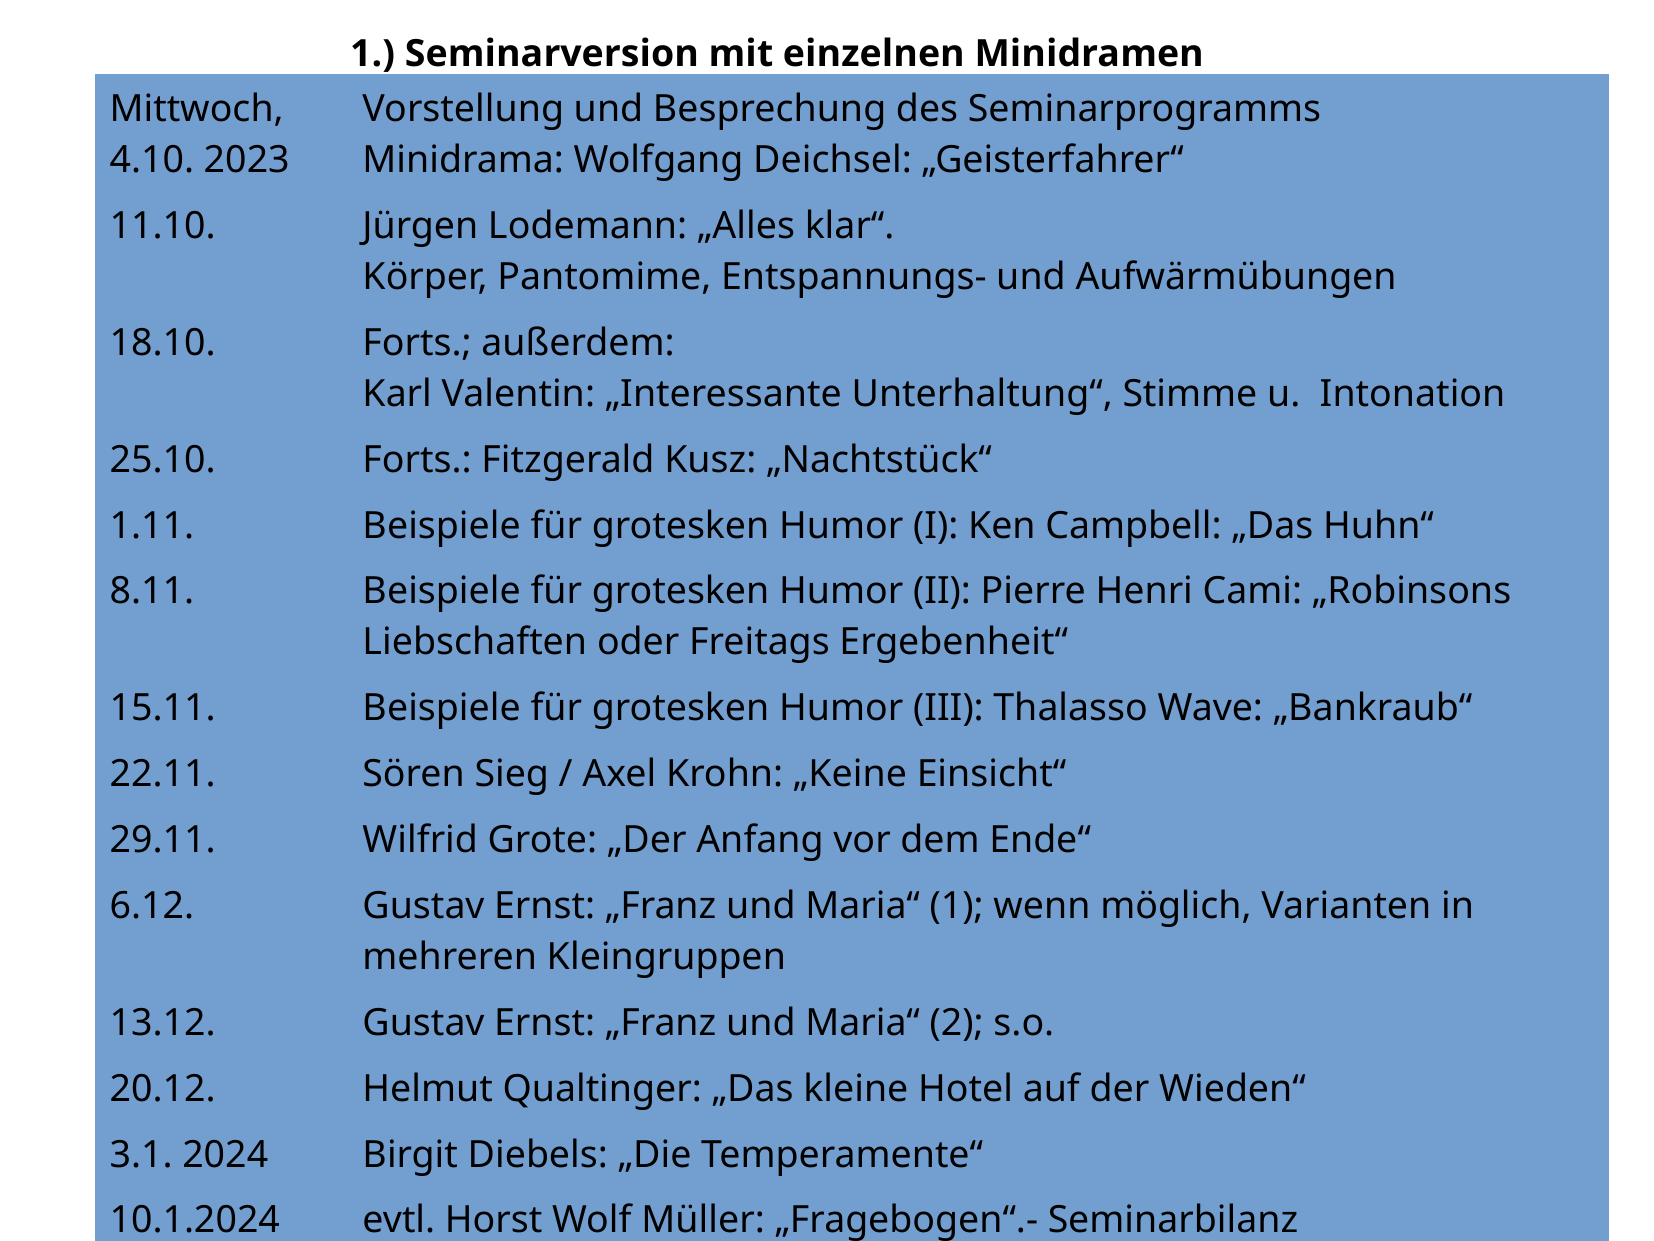

1.) Seminarversion mit einzelnen Minidramen
| Mittwoch, 4.10. 2023 | Vorstellung und Besprechung des Seminarprogramms Minidrama: Wolfgang Deichsel: „Geisterfahrer“ |
| --- | --- |
| 11.10. | Jürgen Lodemann: „Alles klar“. Körper, Pantomime, Entspannungs- und Aufwärmübungen |
| 18.10. | Forts.; außerdem: Karl Valentin: „Interessante Unterhaltung“, Stimme u. Intonation |
| 25.10. | Forts.: Fitzgerald Kusz: „Nachtstück“ |
| 1.11. | Beispiele für grotesken Humor (I): Ken Campbell: „Das Huhn“ |
| 8.11. | Beispiele für grotesken Humor (II): Pierre Henri Cami: „Robinsons Liebschaften oder Freitags Ergebenheit“ |
| 15.11. | Beispiele für grotesken Humor (III): Thalasso Wave: „Bankraub“ |
| 22.11. | Sören Sieg / Axel Krohn: „Keine Einsicht“ |
| 29.11. | Wilfrid Grote: „Der Anfang vor dem Ende“ |
| 6.12. | Gustav Ernst: „Franz und Maria“ (1); wenn möglich, Varianten in mehreren Kleingruppen |
| 13.12. | Gustav Ernst: „Franz und Maria“ (2); s.o. |
| 20.12. | Helmut Qualtinger: „Das kleine Hotel auf der Wieden“ |
| 3.1. 2024 | Birgit Diebels: „Die Temperamente“ |
| 10.1.2024 | evtl. Horst Wolf Müller: „Fragebogen“.- Seminarbilanz |